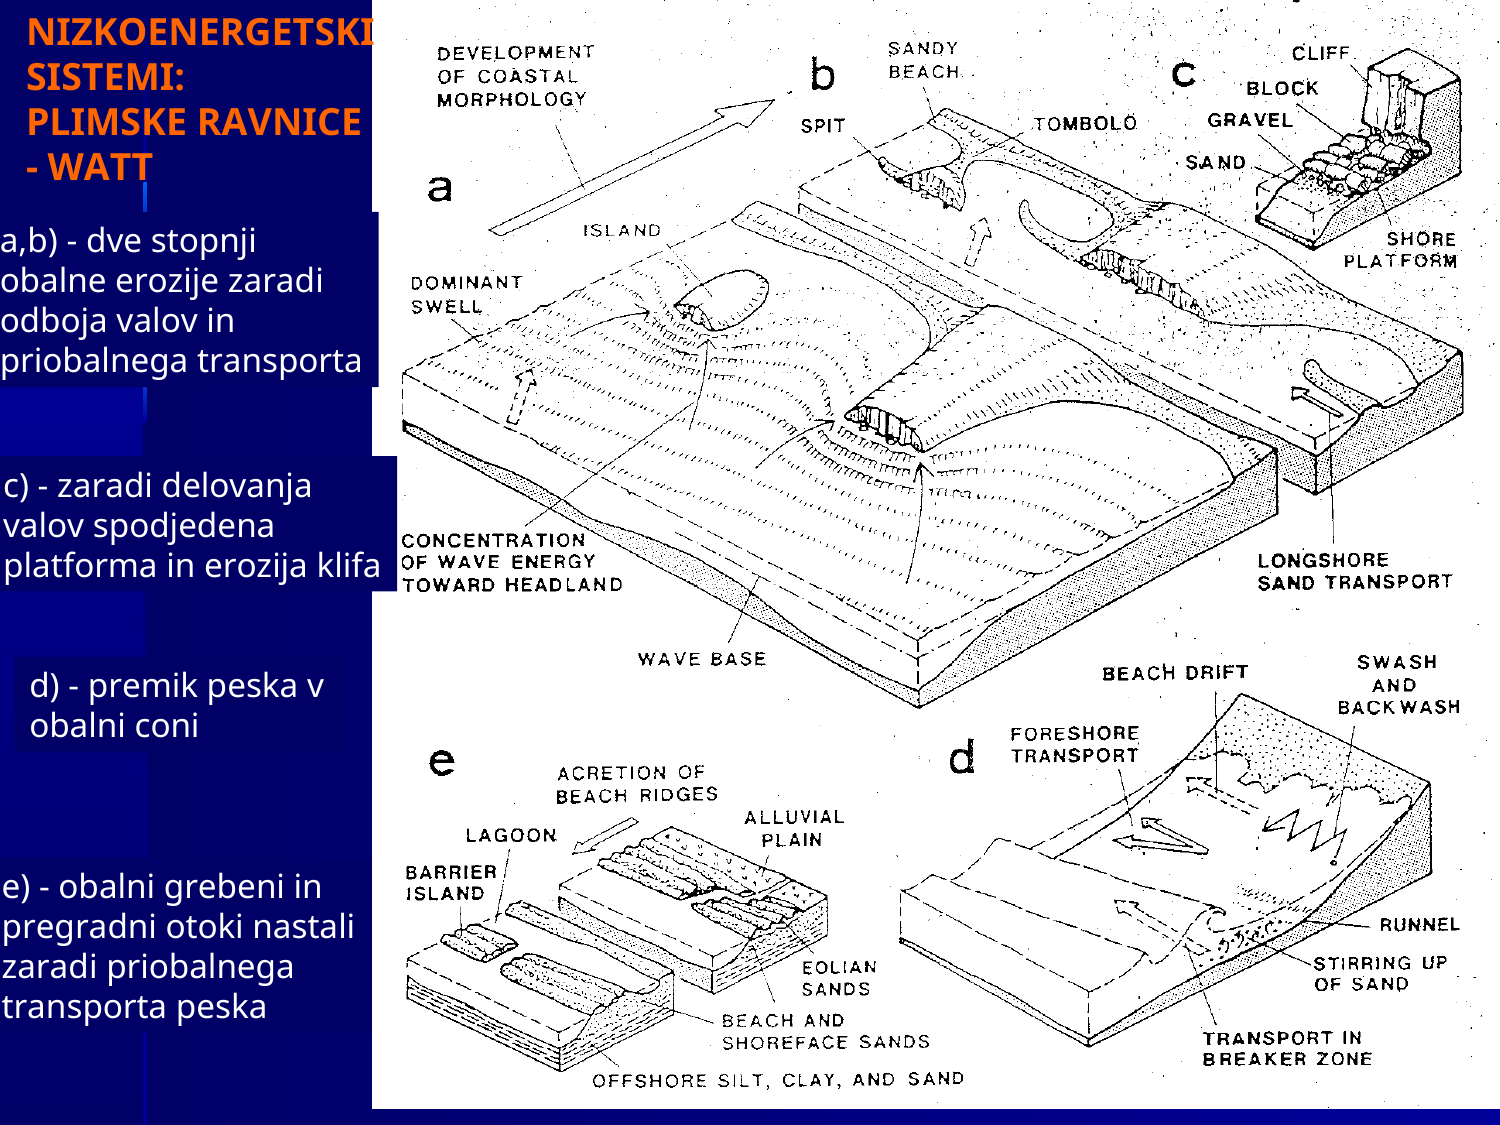

NIZKOENERGETSKI
SISTEMI:
PLIMSKE RAVNICE
- WATT
a,b) - dve stopnji
obalne erozije zaradi
odboja valov in
priobalnega transporta
c) - zaradi delovanja
valov spodjedena
platforma in erozija klifa
d) - premik peska v
obalni coni
e) - obalni grebeni in
pregradni otoki nastali
zaradi priobalnega
transporta peska